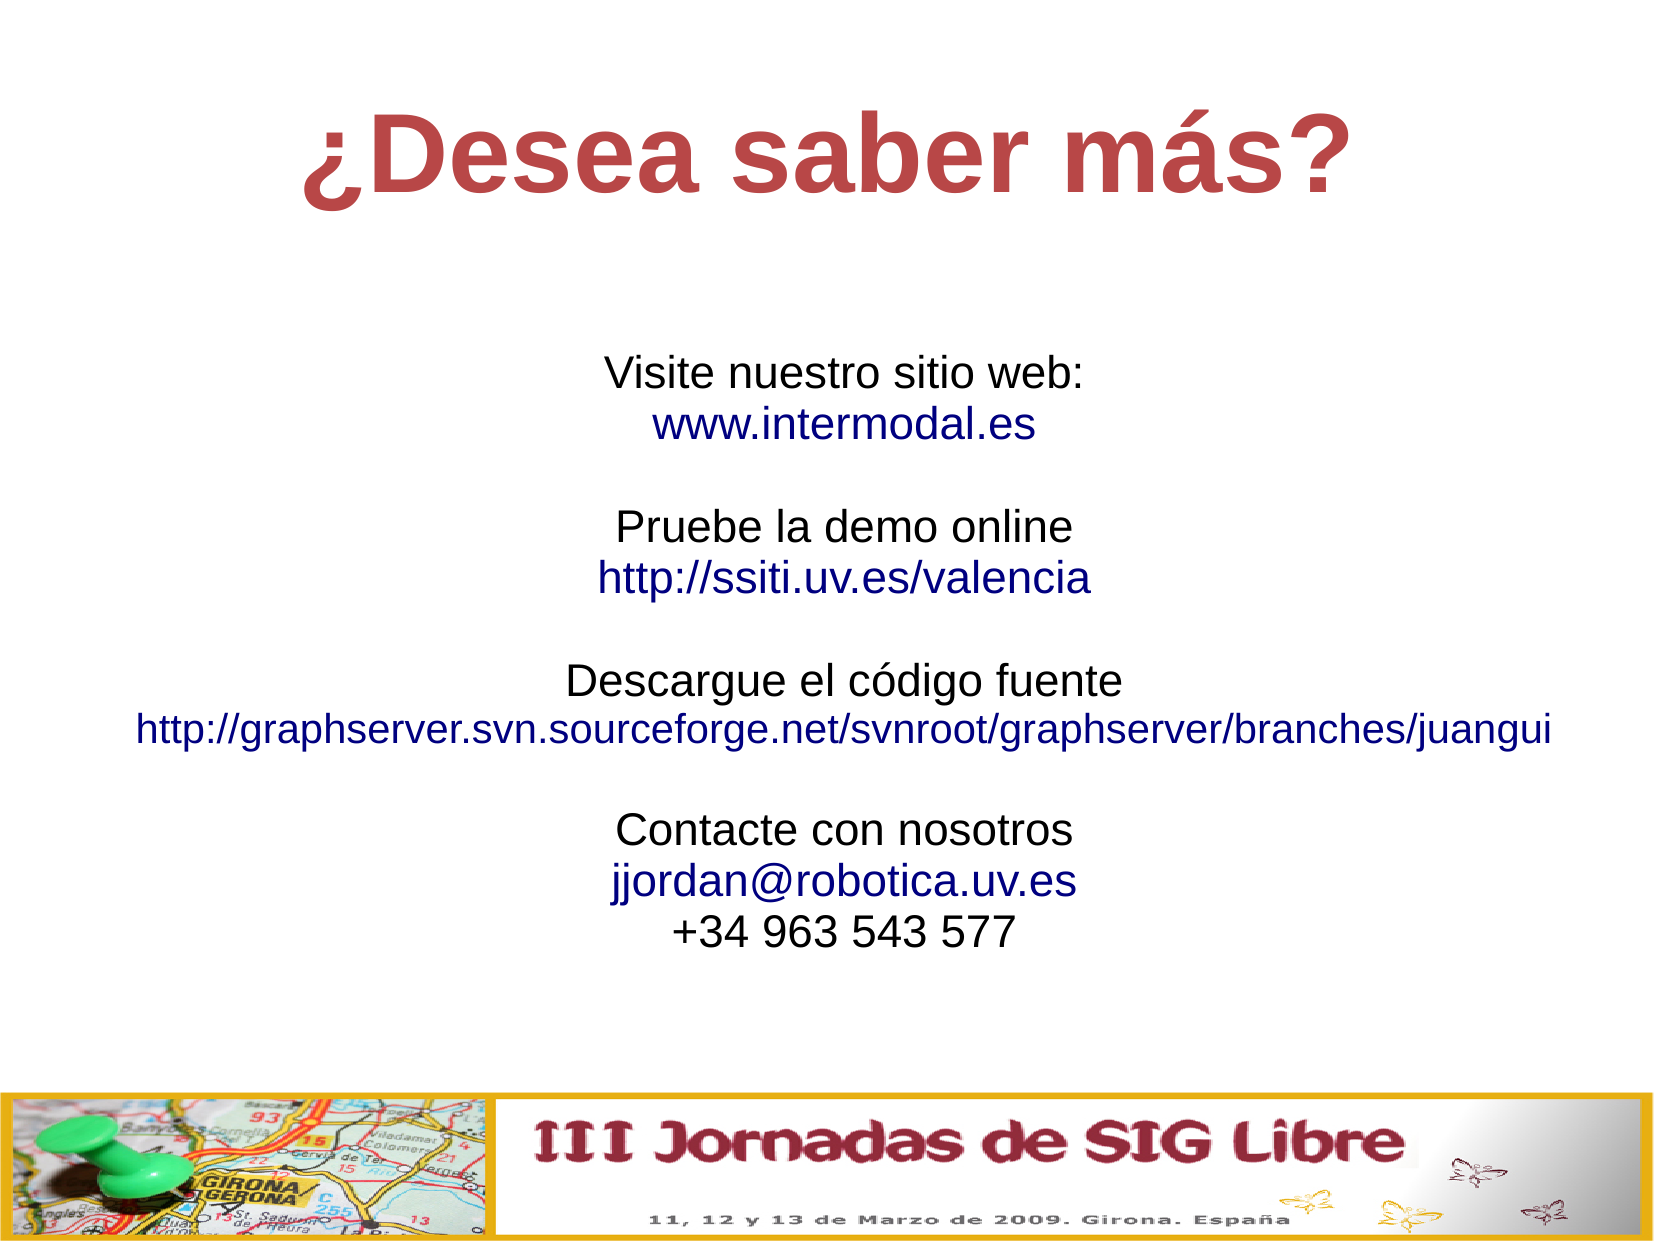

# ¿Desea saber más?
Visite nuestro sitio web:
www.intermodal.es
Pruebe la demo online
http://ssiti.uv.es/valencia
Descargue el código fuente
http://graphserver.svn.sourceforge.net/svnroot/graphserver/branches/juangui
Contacte con nosotros
jjordan@robotica.uv.es
+34 963 543 577